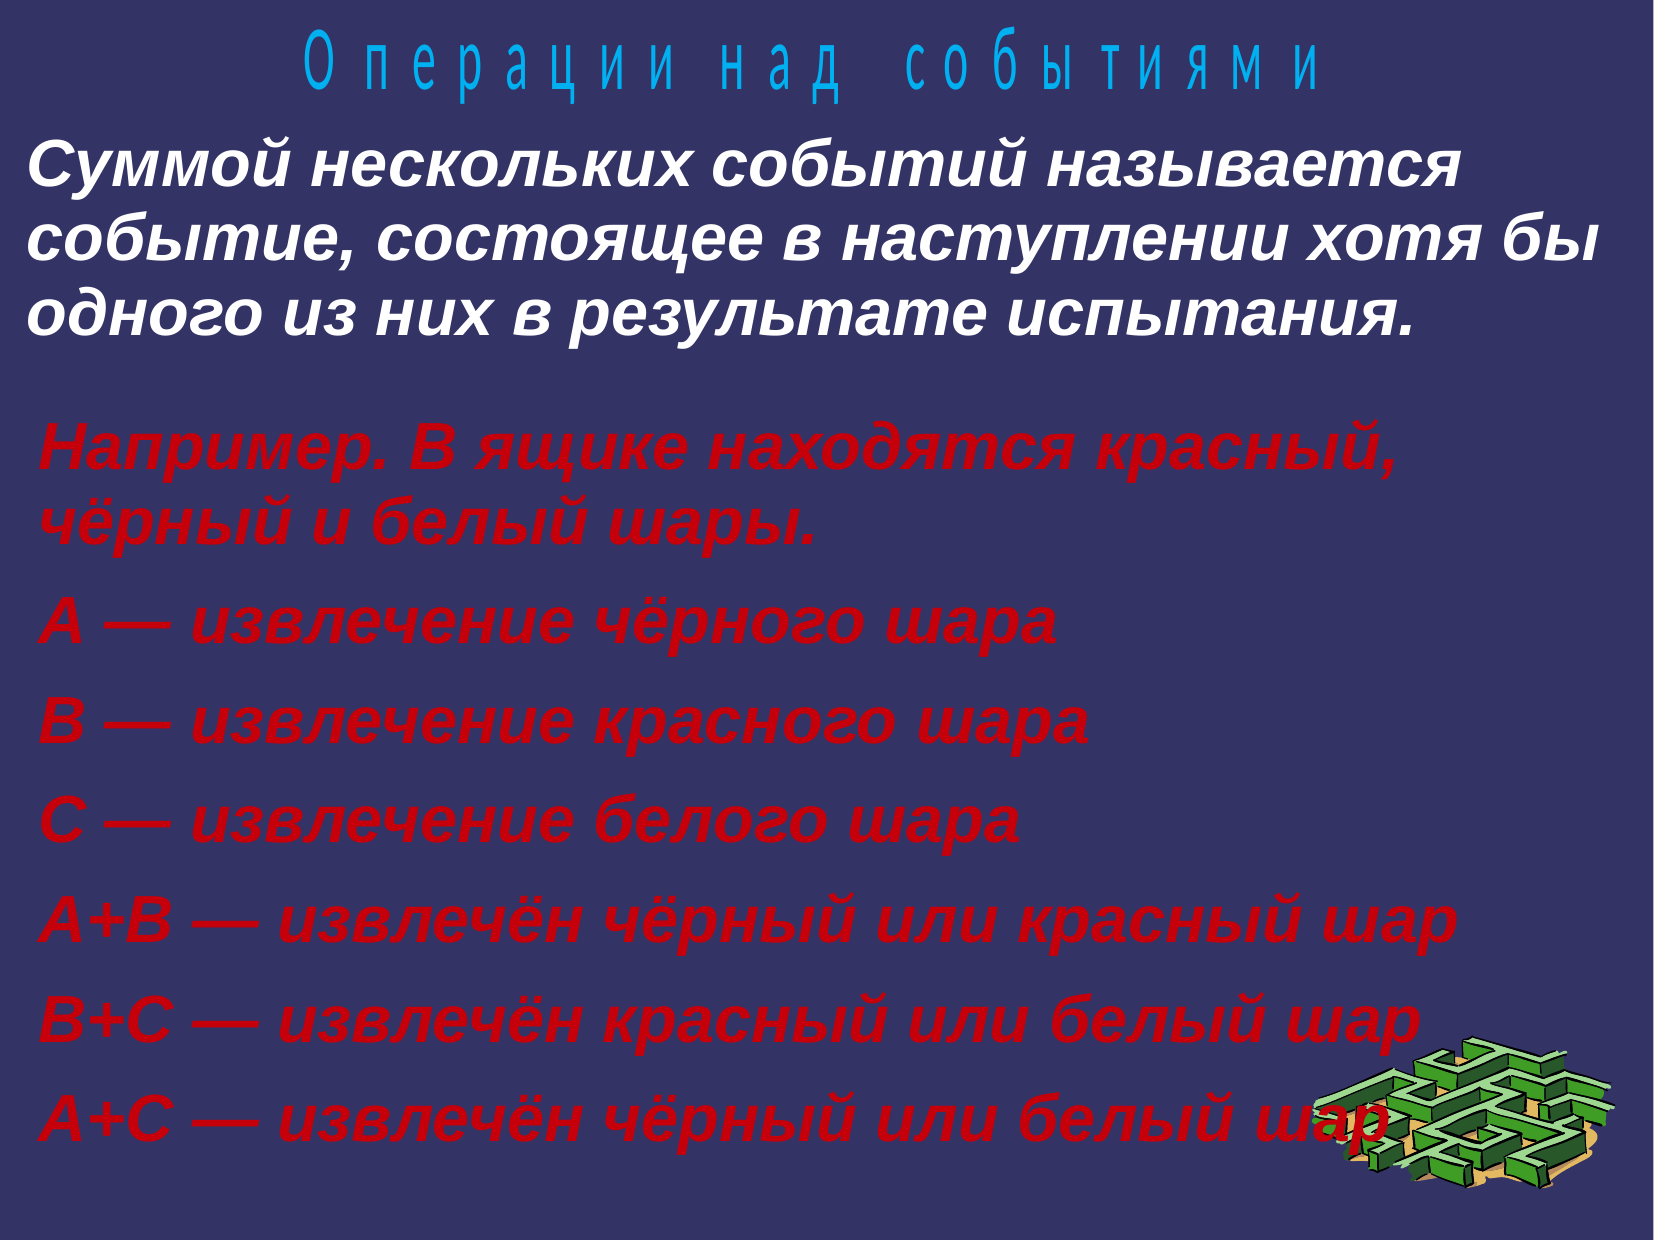

Суммой нескольких событий называется событие, состоящее в наступлении хотя бы одного из них в результате испытания.
Например. В ящике находятся красный, чёрный и белый шары.
А — извлечение чёрного шара
В — извлечение красного шара
С — извлечение белого шара
А+В — извлечён чёрный или красный шар
В+С — извлечён красный или белый шар
А+С — извлечён чёрный или белый шар